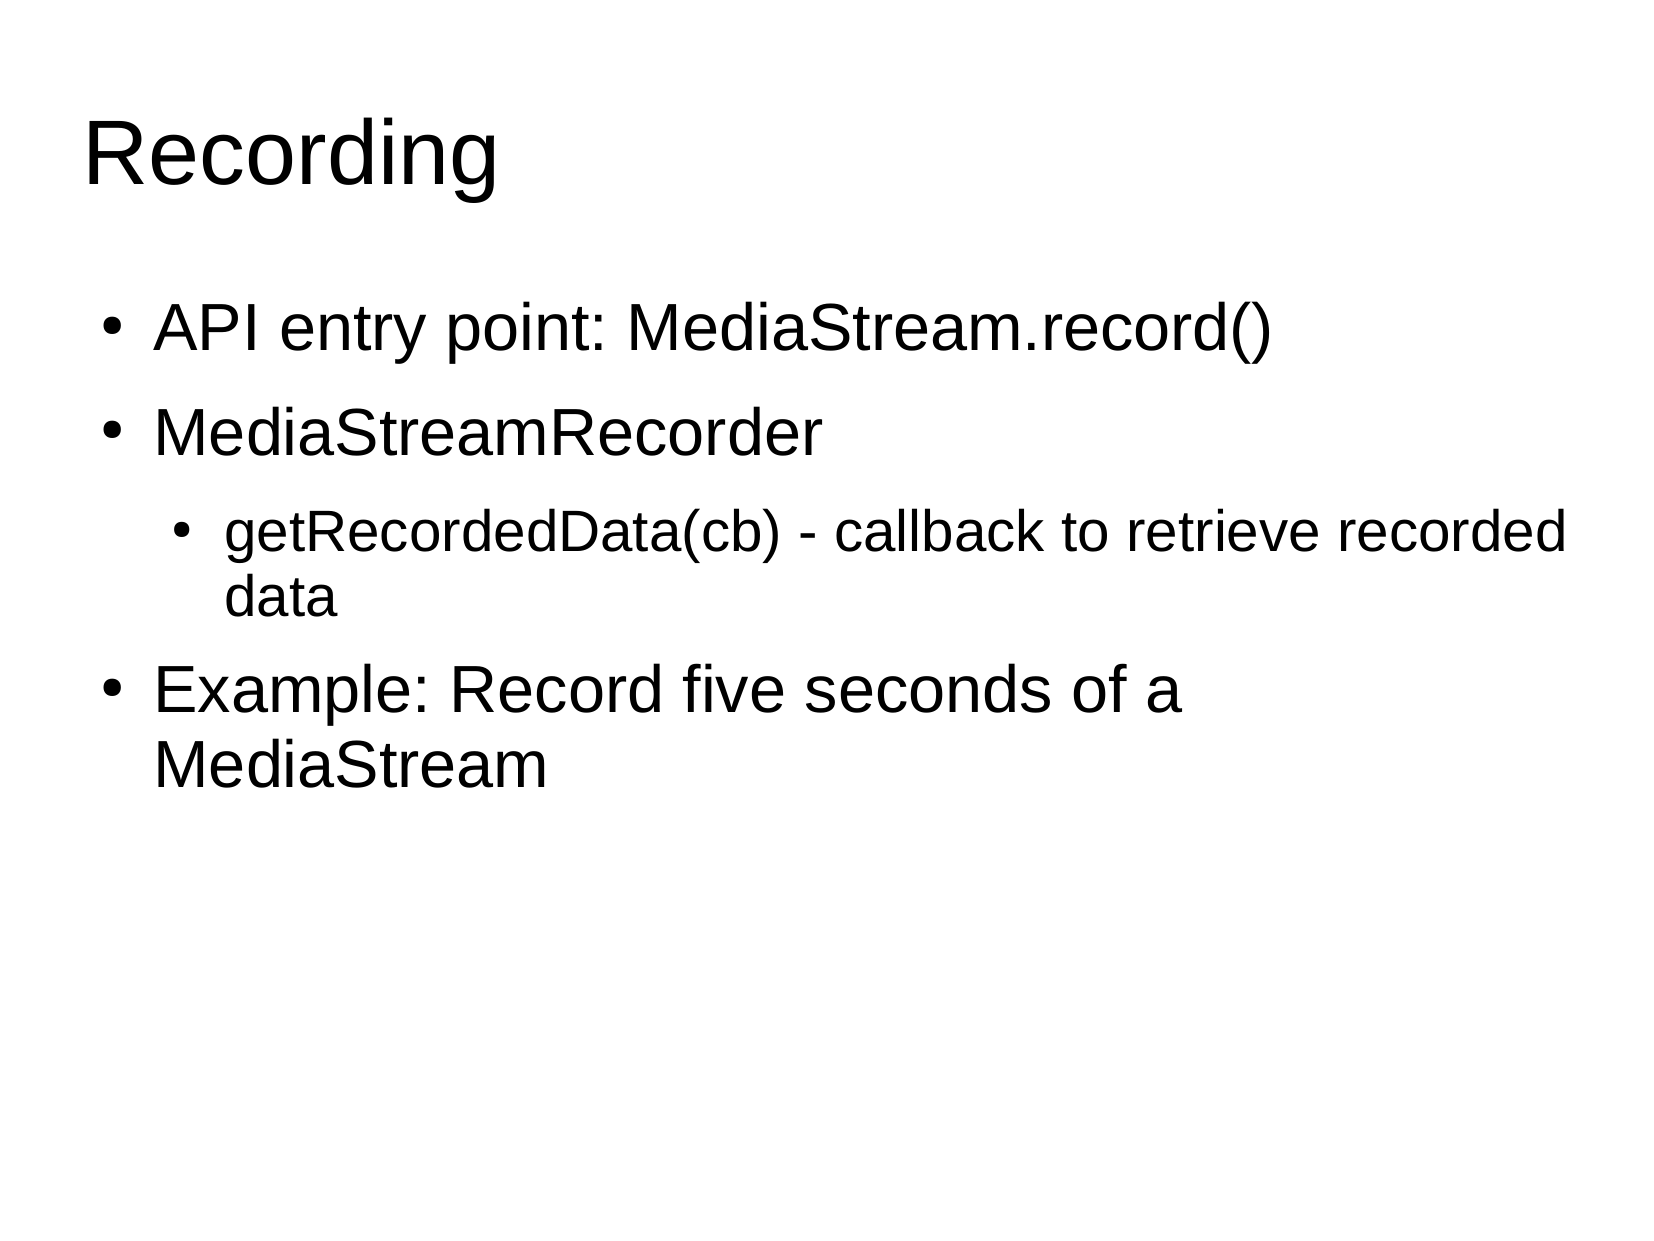

# Recording
API entry point: MediaStream.record()
MediaStreamRecorder
getRecordedData(cb) - callback to retrieve recorded data
Example: Record five seconds of a MediaStream